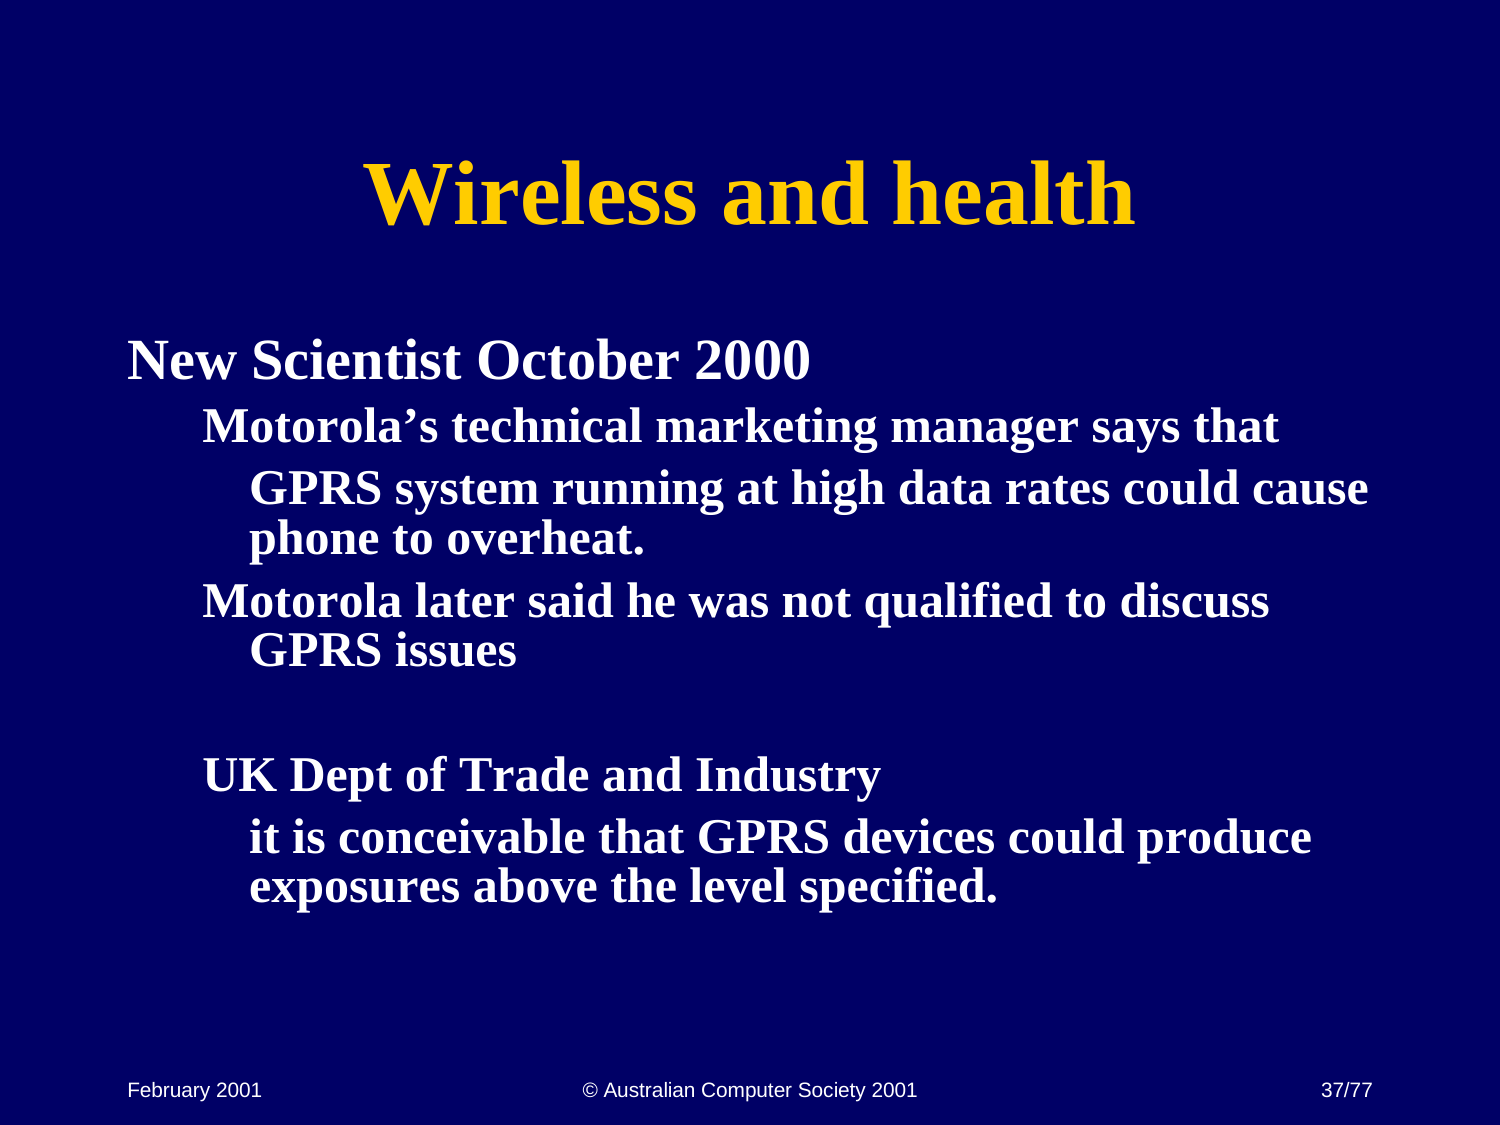

# Wireless and health
New Scientist October 2000
Motorola’s technical marketing manager says that
	GPRS system running at high data rates could cause phone to overheat.
Motorola later said he was not qualified to discuss GPRS issues
UK Dept of Trade and Industry
	it is conceivable that GPRS devices could produce exposures above the level specified.
February 2001
© Australian Computer Society 2001
37